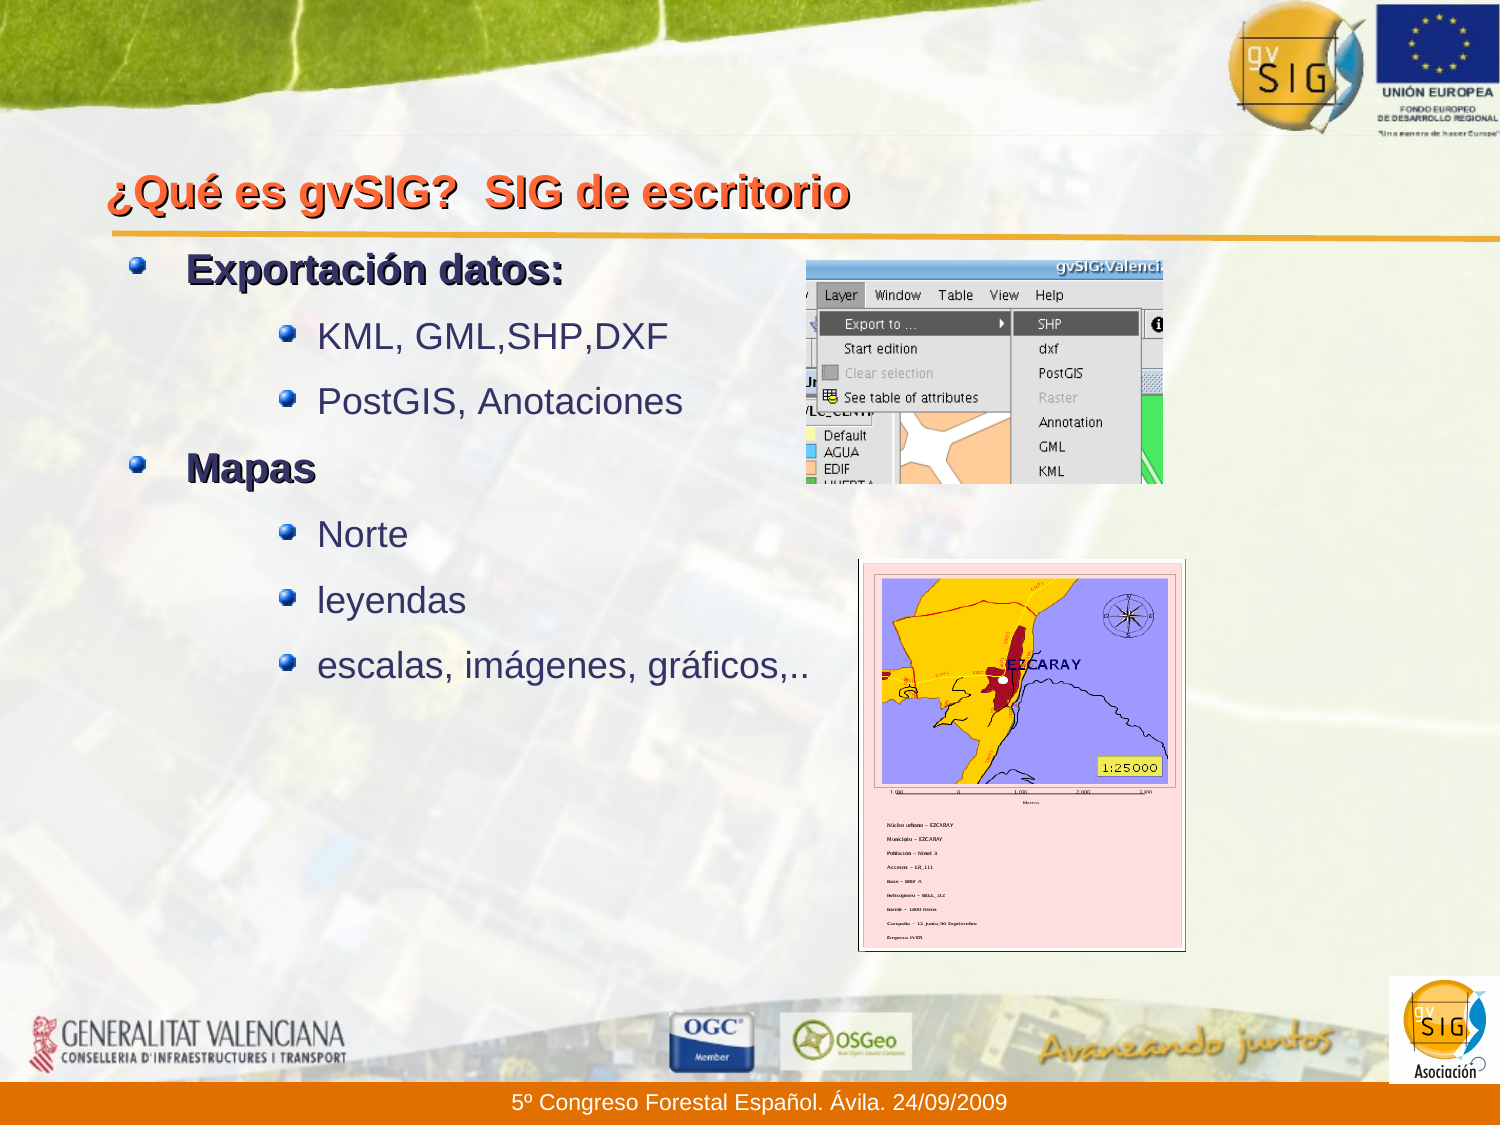

¿Qué es gvSIG? SIG de escritorio
Exportación datos:
KML, GML,SHP,DXF
PostGIS, Anotaciones
Mapas
Norte
leyendas
escalas, imágenes, gráficos,..